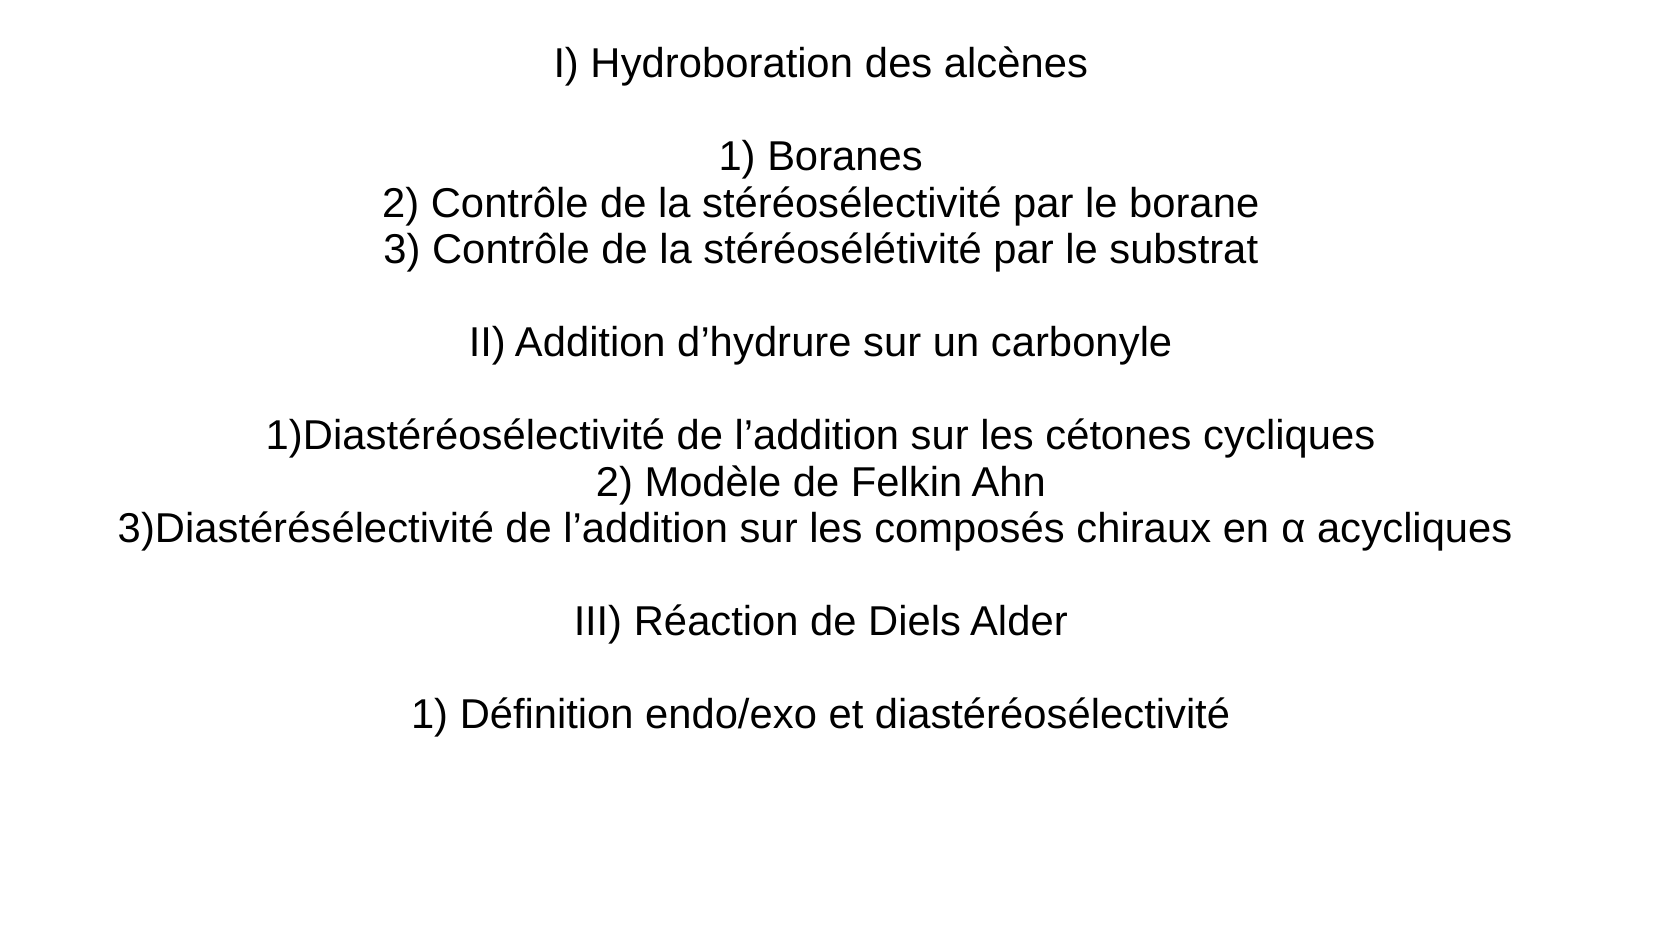

I) Hydroboration des alcènes
1) Boranes
2) Contrôle de la stéréosélectivité par le borane
3) Contrôle de la stéréosélétivité par le substrat
II) Addition d’hydrure sur un carbonyle
1)Diastéréosélectivité de l’addition sur les cétones cycliques
2) Modèle de Felkin Ahn
3)Diastérésélectivité de l’addition sur les composés chiraux en α acycliques
III) Réaction de Diels Alder
1) Définition endo/exo et diastéréosélectivité